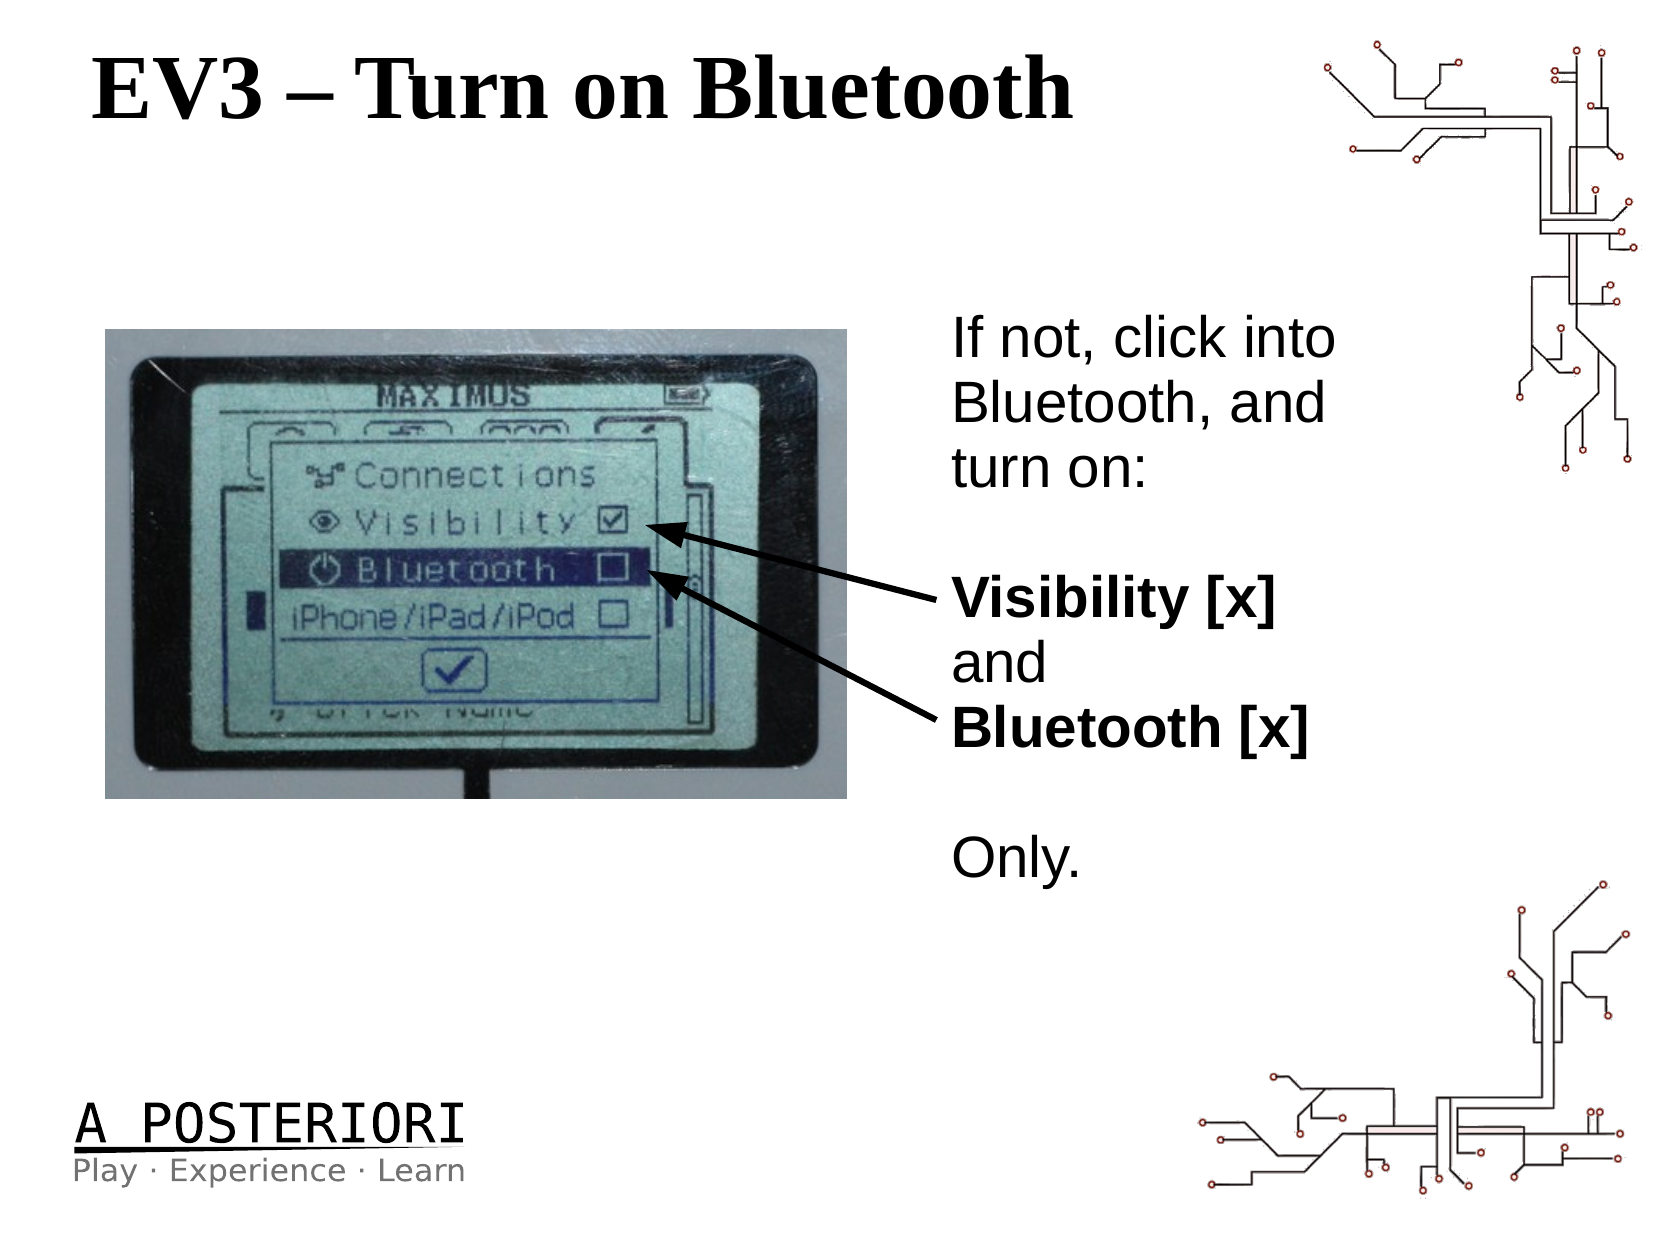

# EV3 – Turn on Bluetooth
If not, click into Bluetooth, and turn on:
Visibility [x]
and
Bluetooth [x]
Only.